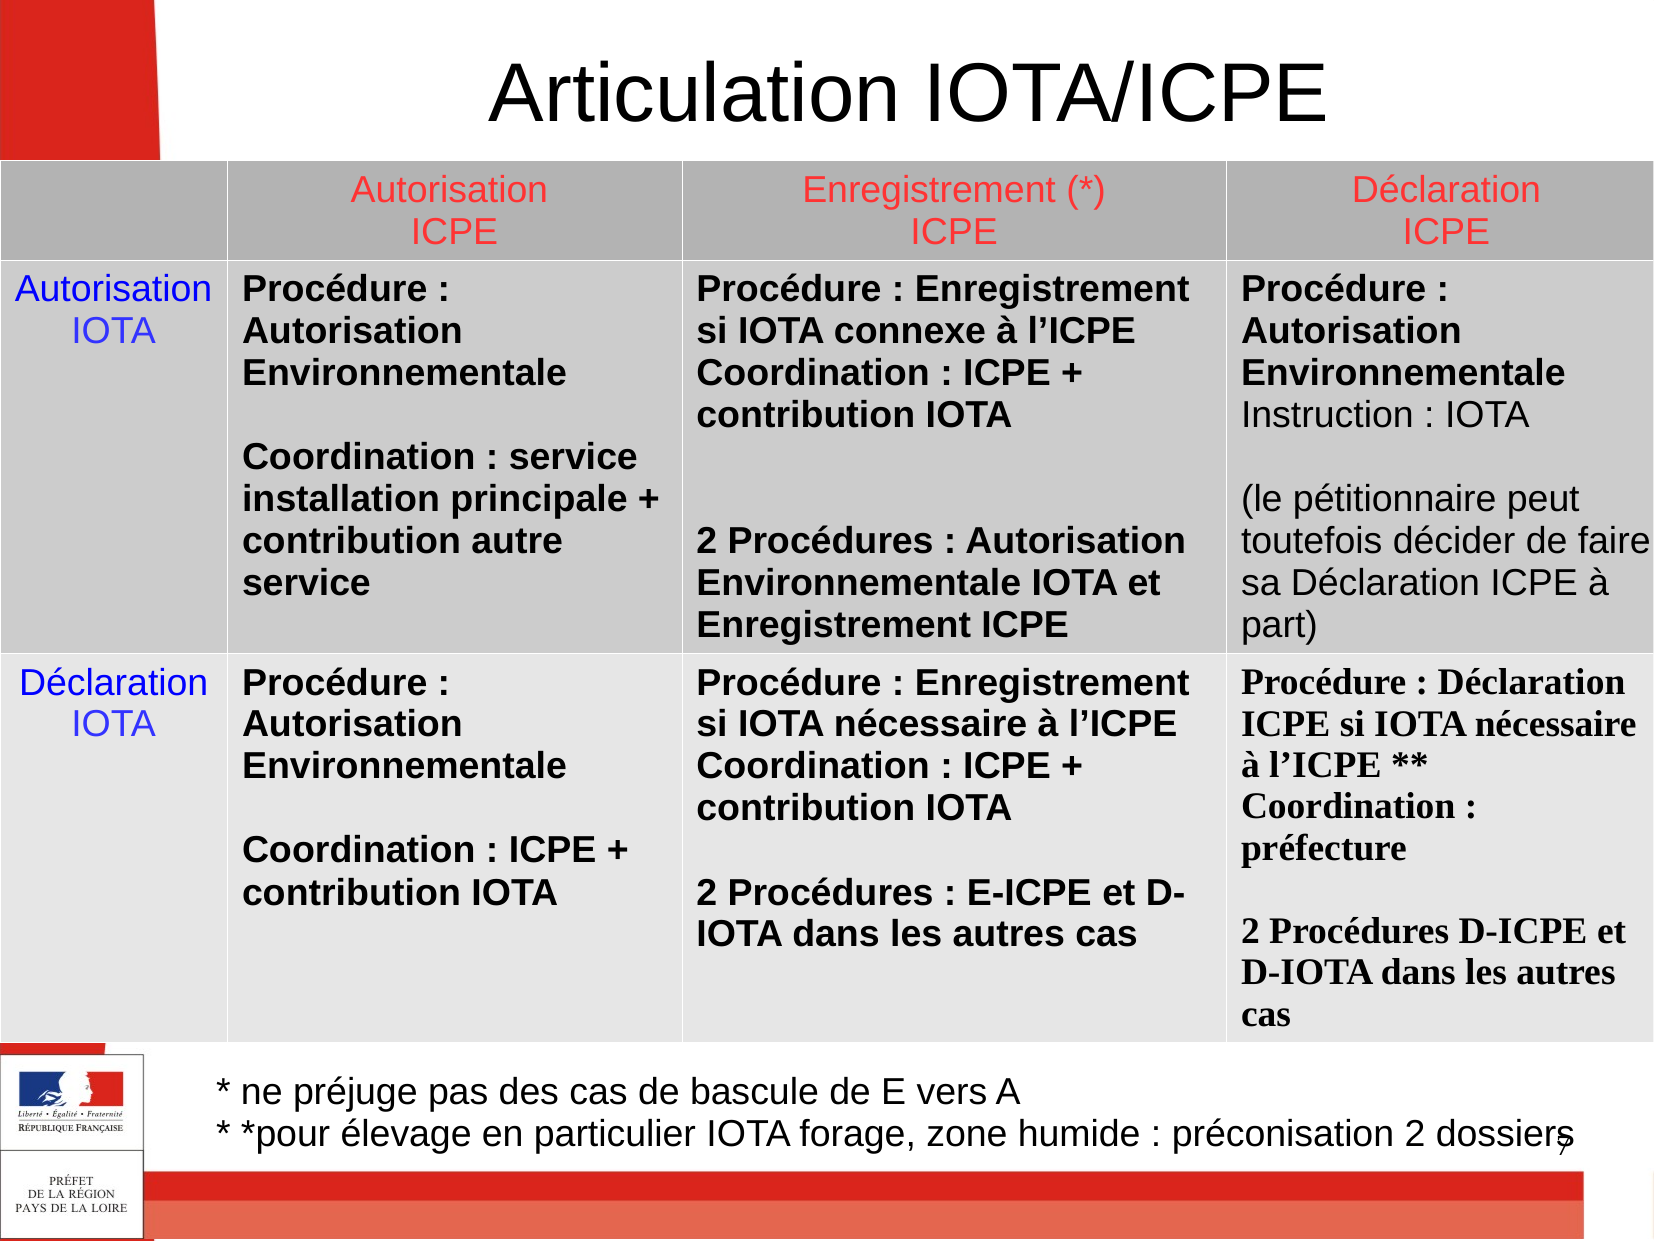

# Articulation IOTA/ICPE
| | Autorisation ICPE | Enregistrement (\*) ICPE | Déclaration ICPE |
| --- | --- | --- | --- |
| Autorisation IOTA | Procédure : Autorisation Environnementale Coordination : service installation principale + contribution autre service | Procédure : Enregistrement si IOTA connexe à l’ICPE Coordination : ICPE + contribution IOTA 2 Procédures : Autorisation Environnementale IOTA et Enregistrement ICPE | Procédure : Autorisation Environnementale Instruction : IOTA (le pétitionnaire peut toutefois décider de faire sa Déclaration ICPE à part) |
| Déclaration IOTA | Procédure : Autorisation Environnementale Coordination : ICPE + contribution IOTA | Procédure : Enregistrement si IOTA nécessaire à l’ICPE Coordination : ICPE + contribution IOTA 2 Procédures : E-ICPE et D-IOTA dans les autres cas | Procédure : Déclaration ICPE si IOTA nécessaire à l’ICPE \*\* Coordination : préfecture 2 Procédures D-ICPE et D-IOTA dans les autres cas |
* ne préjuge pas des cas de bascule de E vers A
* *pour élevage en particulier IOTA forage, zone humide : préconisation 2 dossiers
7